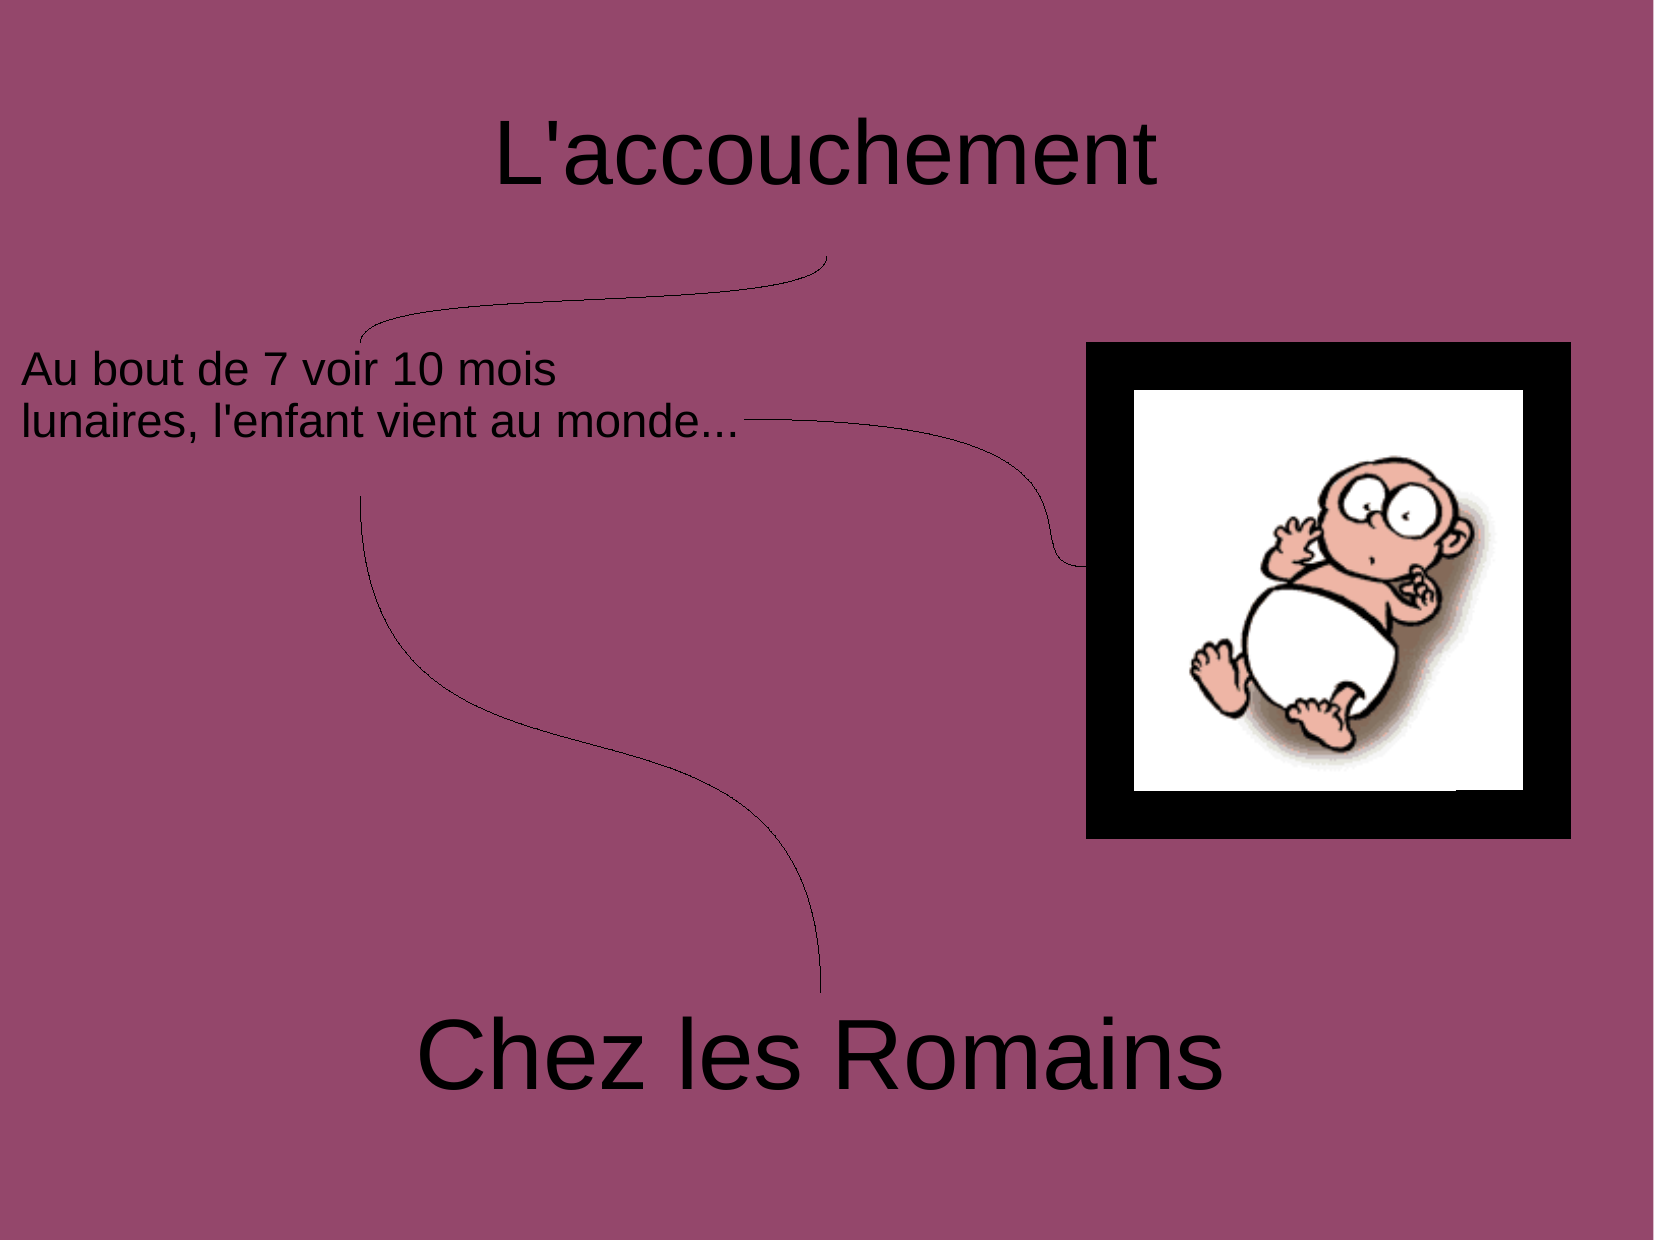

# L'accouchement
Au bout de 7 voir 10 mois lunaires, l'enfant vient au monde...
Chez les Romains